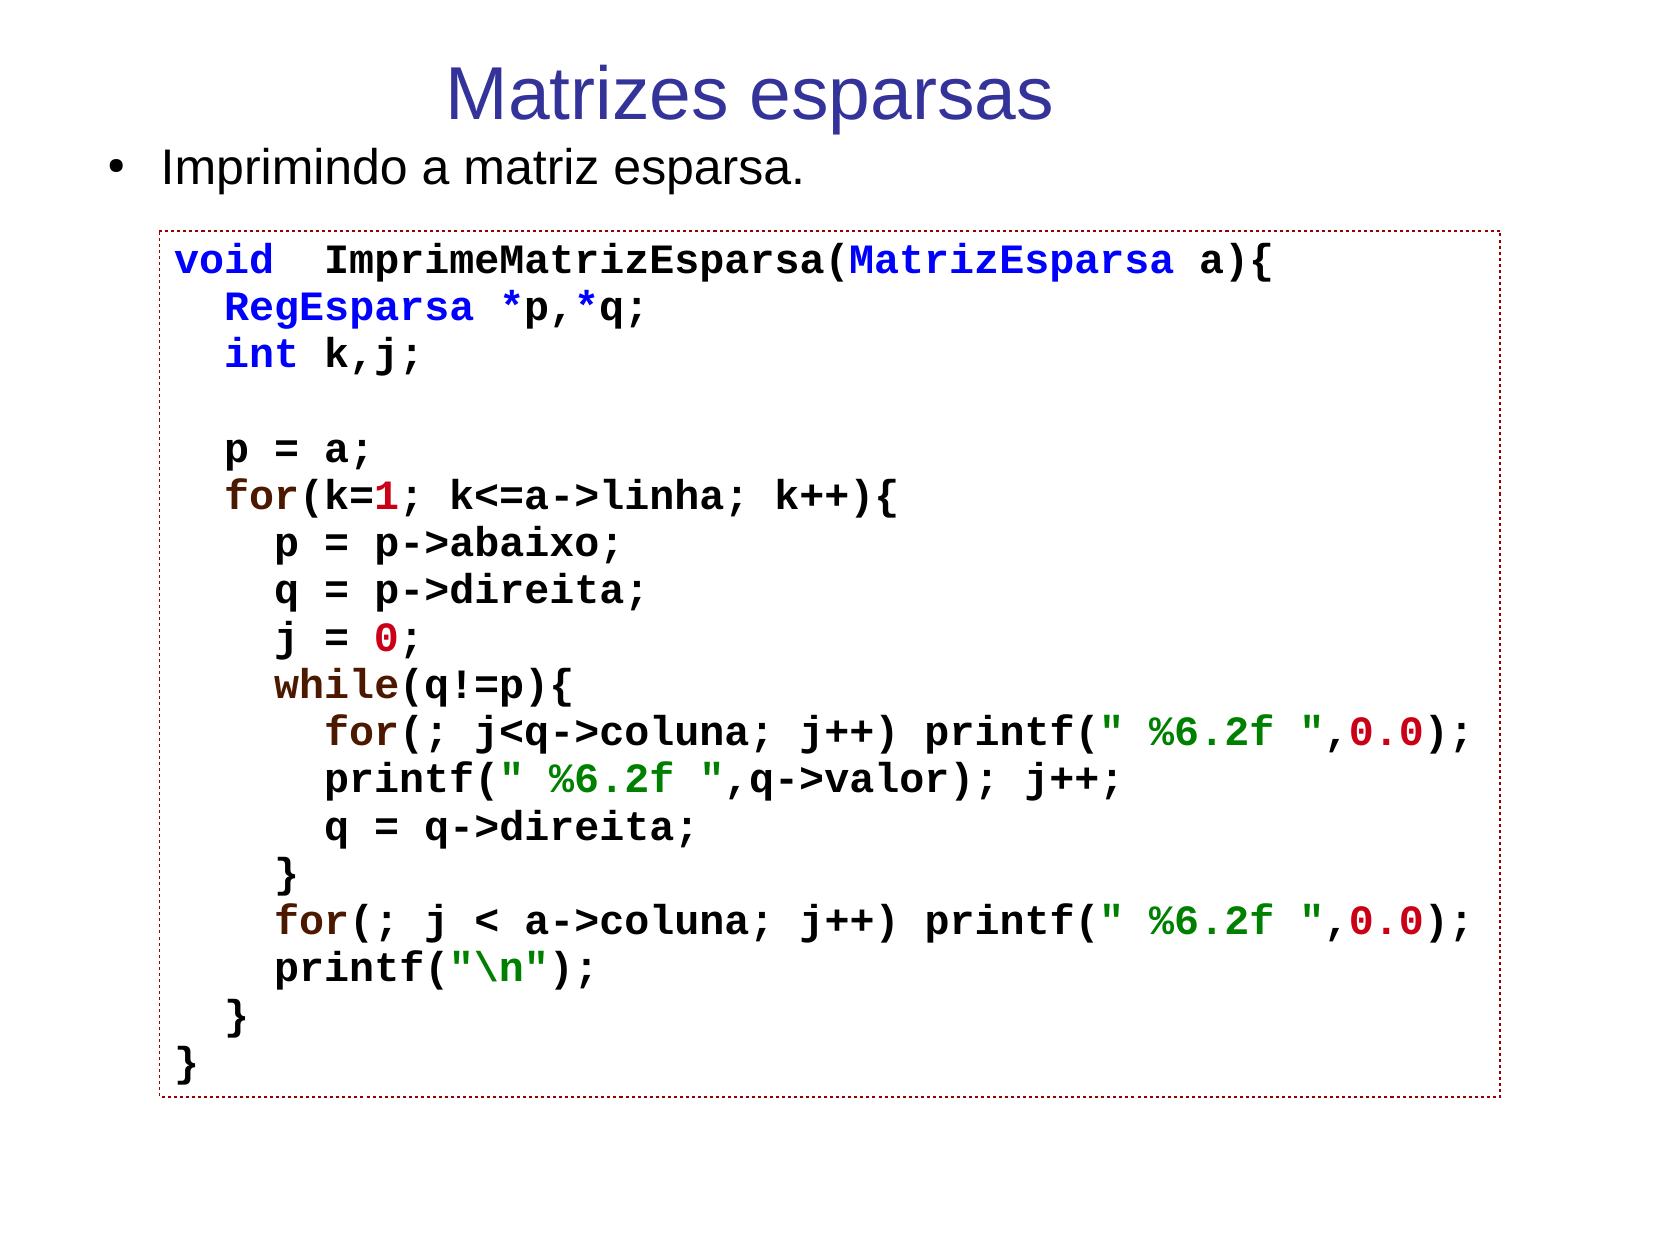

# Matrizes esparsas
Imprimindo a matriz esparsa.
void ImprimeMatrizEsparsa(MatrizEsparsa a){
 RegEsparsa *p,*q;
 int k,j;
 p = a;
 for(k=1; k<=a->linha; k++){
 p = p->abaixo;
 q = p->direita;
 j = 0;
 while(q!=p){
 for(; j<q->coluna; j++) printf(" %6.2f ",0.0);
 printf(" %6.2f ",q->valor); j++;
 q = q->direita;
 }
 for(; j < a->coluna; j++) printf(" %6.2f ",0.0);
 printf("\n");
 }
}